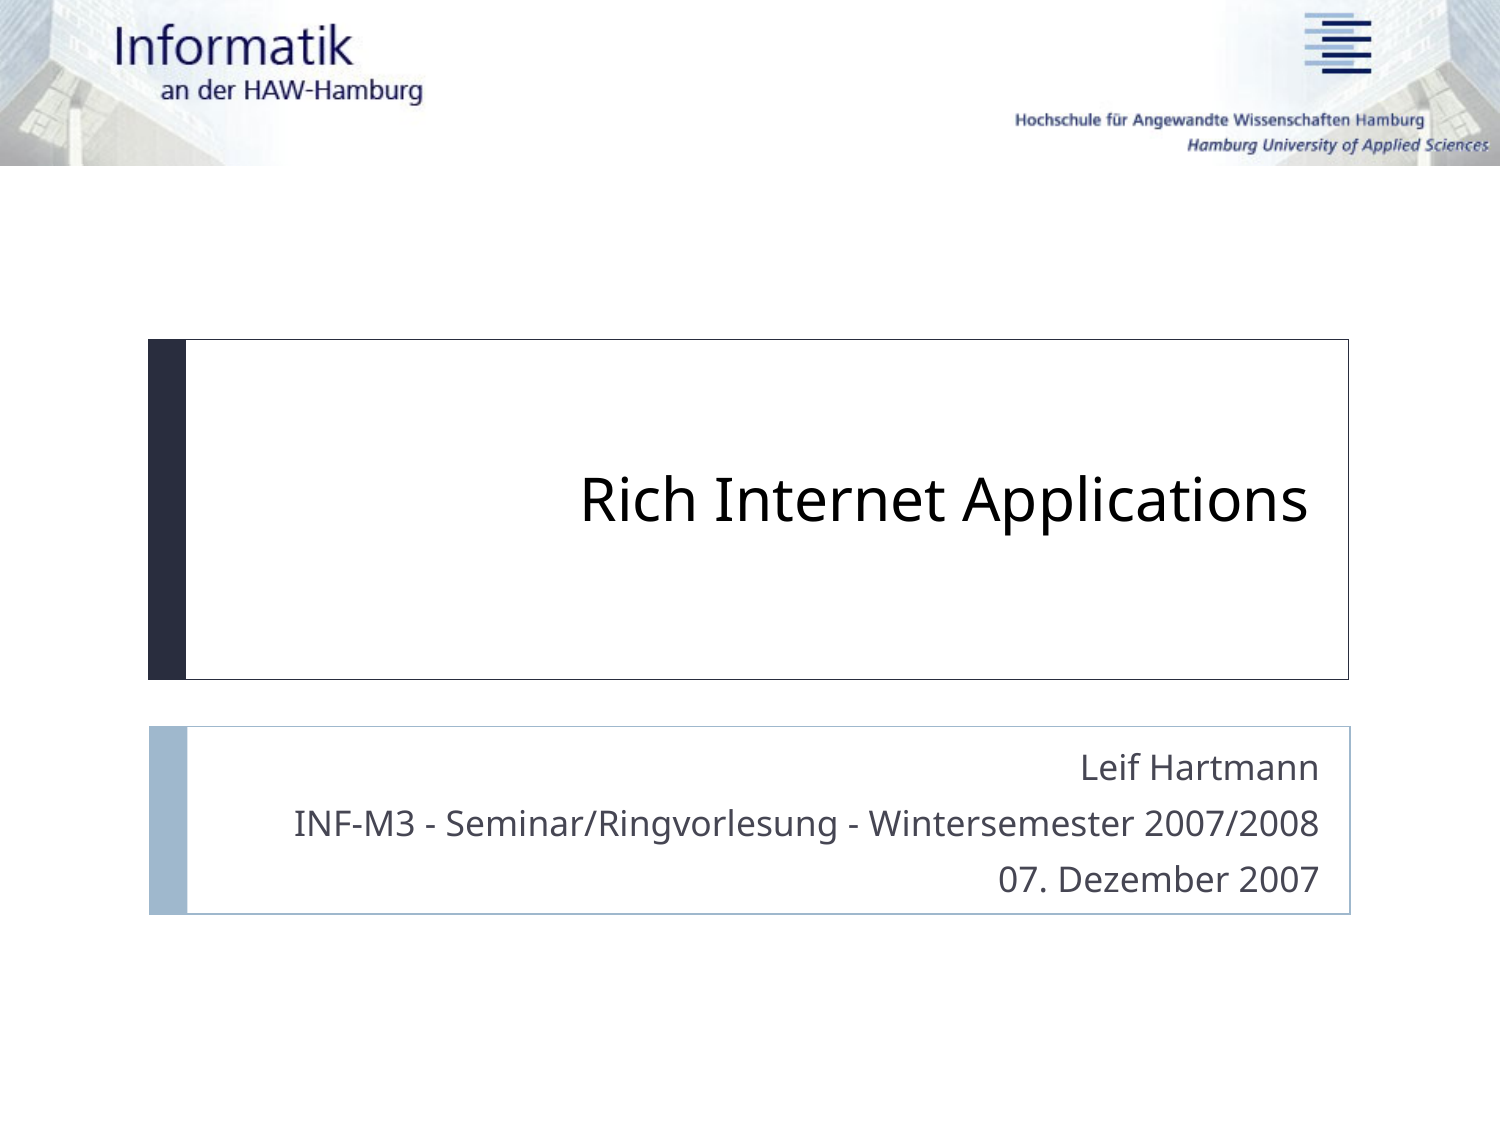

# Rich Internet Applications
Leif Hartmann
INF-M3 - Seminar/Ringvorlesung - Wintersemester 2007/2008
07. Dezember 2007